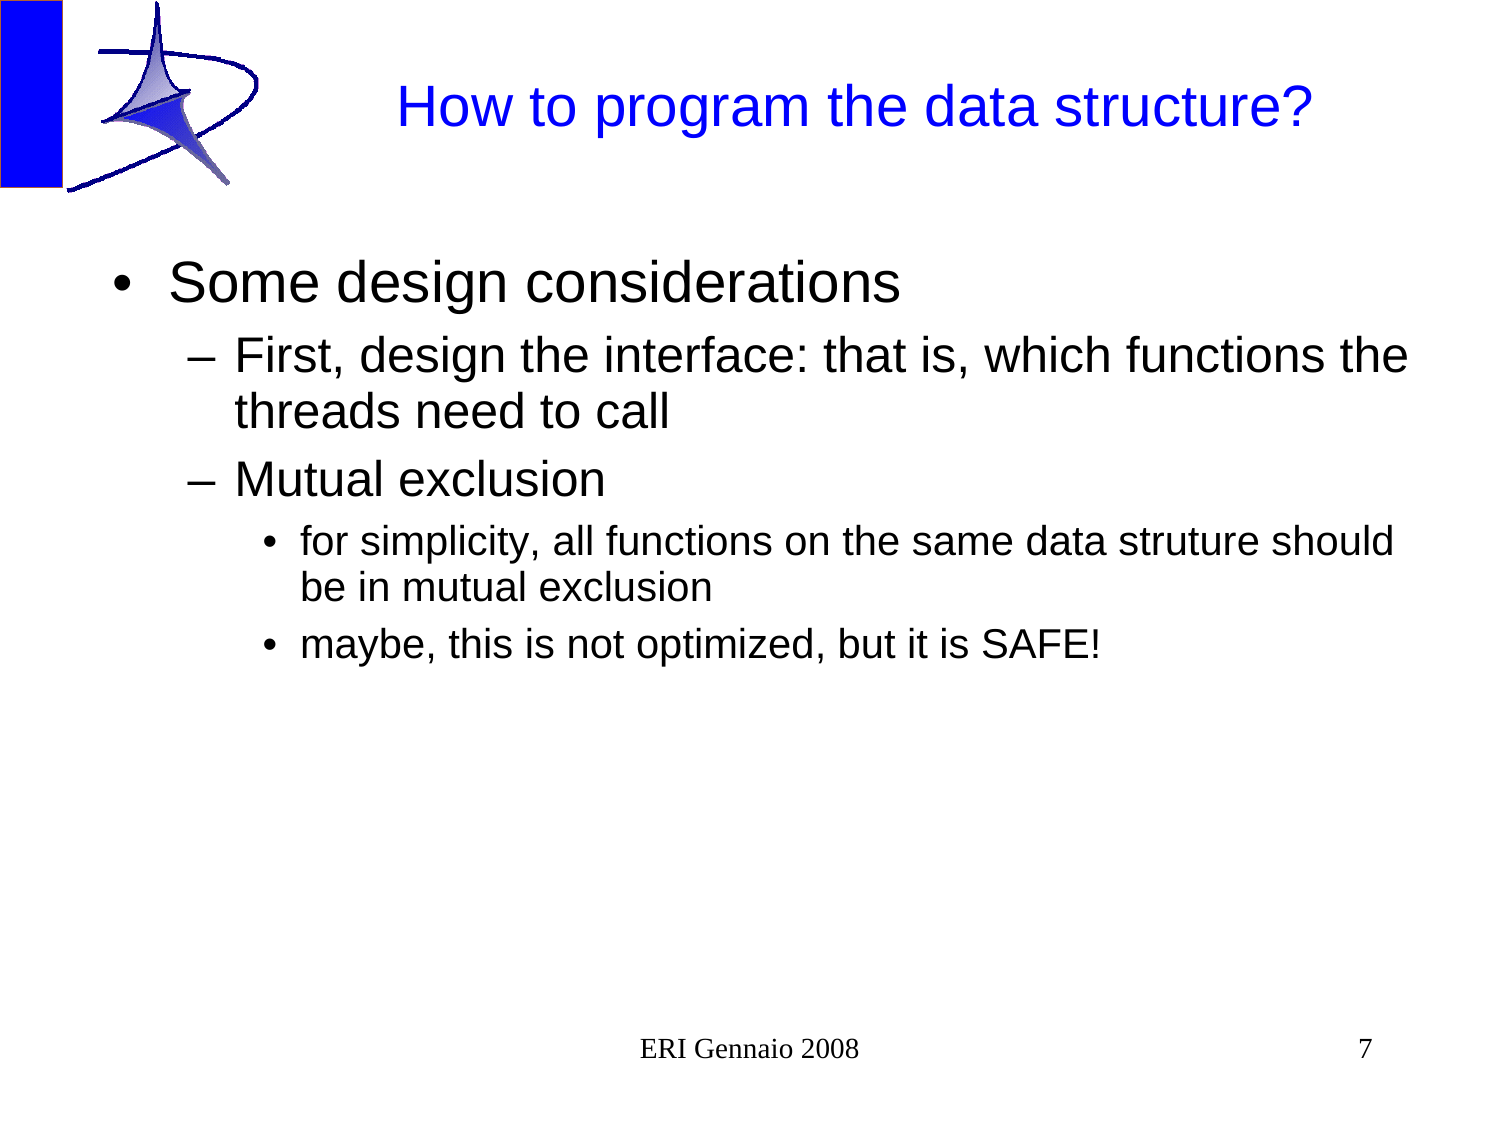

# How to program the data structure?
Some design considerations
First, design the interface: that is, which functions the threads need to call
Mutual exclusion
for simplicity, all functions on the same data struture should be in mutual exclusion
maybe, this is not optimized, but it is SAFE!
ERI Gennaio 2008
7